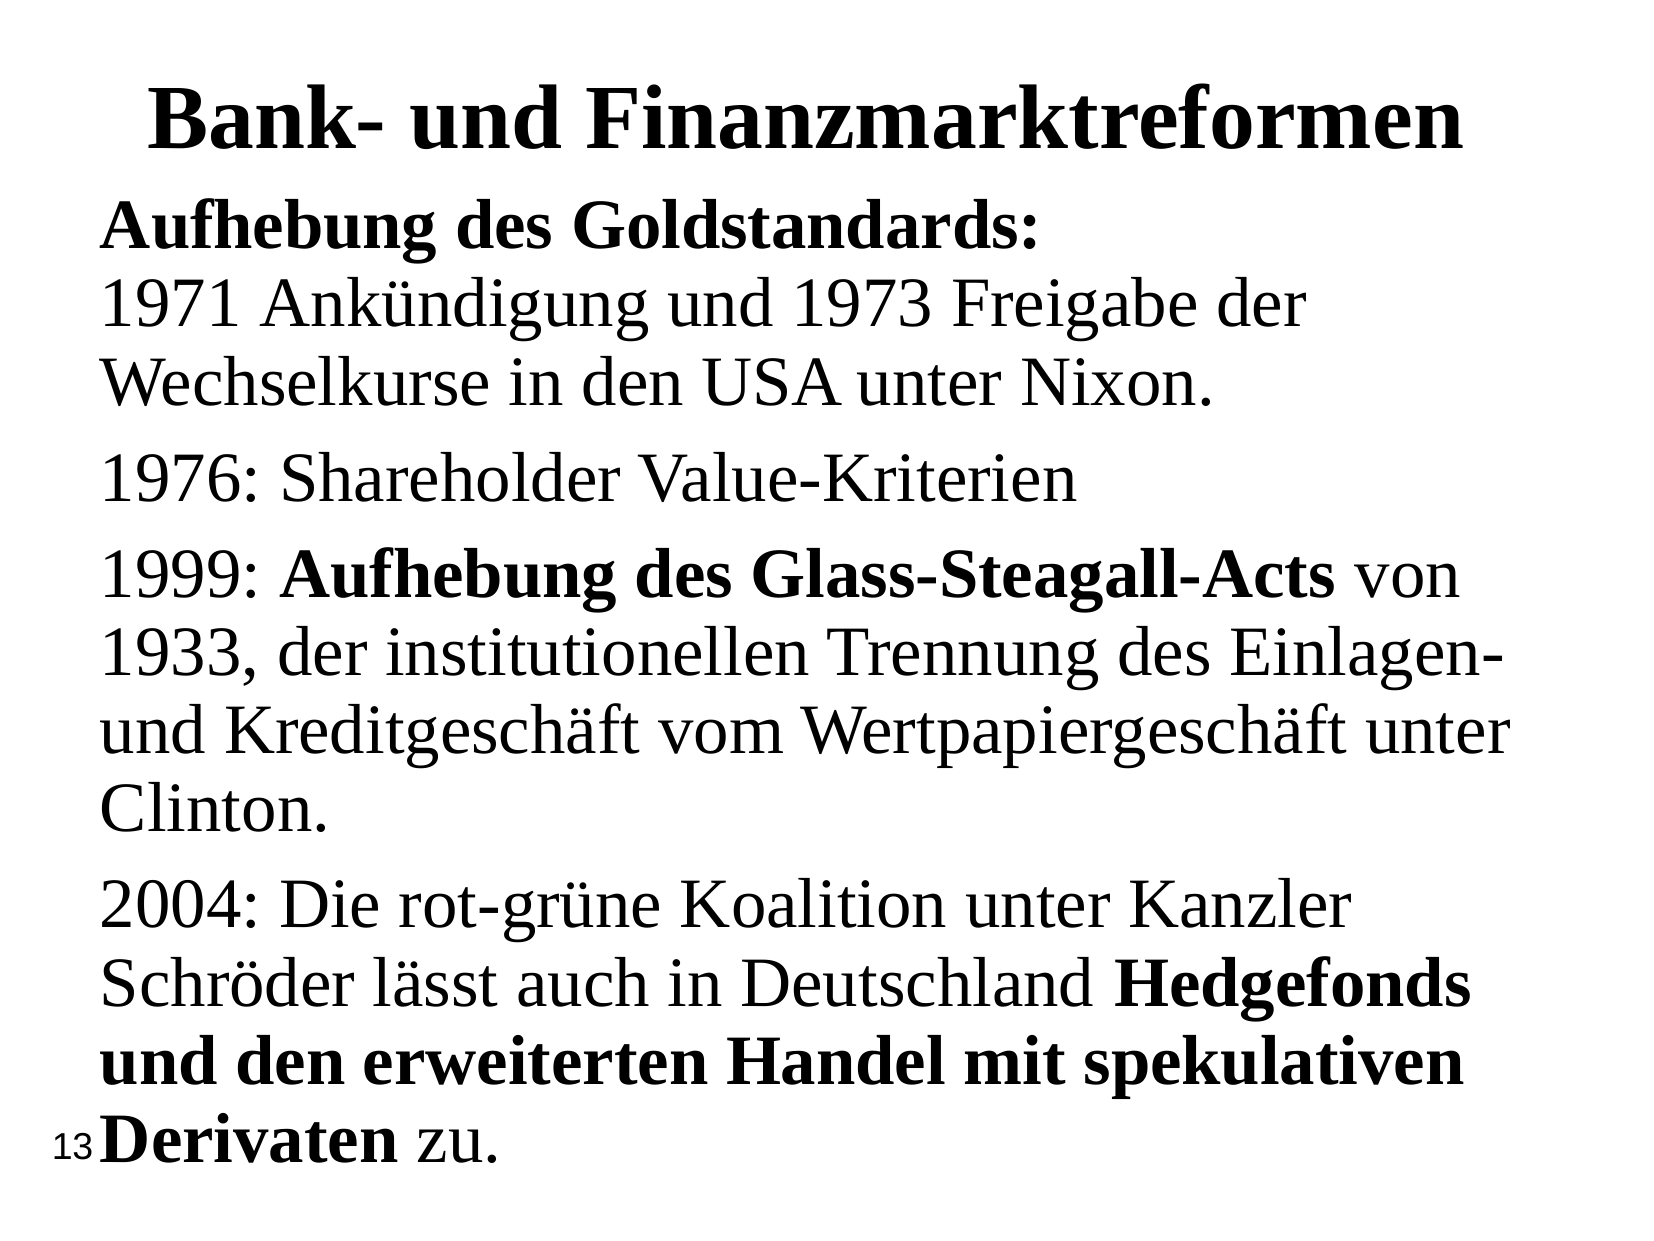

Bank- und Finanzmarktreformen
Aufhebung des Goldstandards:
1971 Ankündigung und 1973 Freigabe der Wechselkurse in den USA unter Nixon.
1976: Shareholder Value-Kriterien
1999: Aufhebung des Glass-Steagall-Acts von 1933, der institutionellen Trennung des Einlagen- und Kreditgeschäft vom Wertpapiergeschäft unter Clinton.
2004: Die rot-grüne Koalition unter Kanzler Schröder lässt auch in Deutschland Hedgefonds und den erweiterten Handel mit spekulativen Derivaten zu.